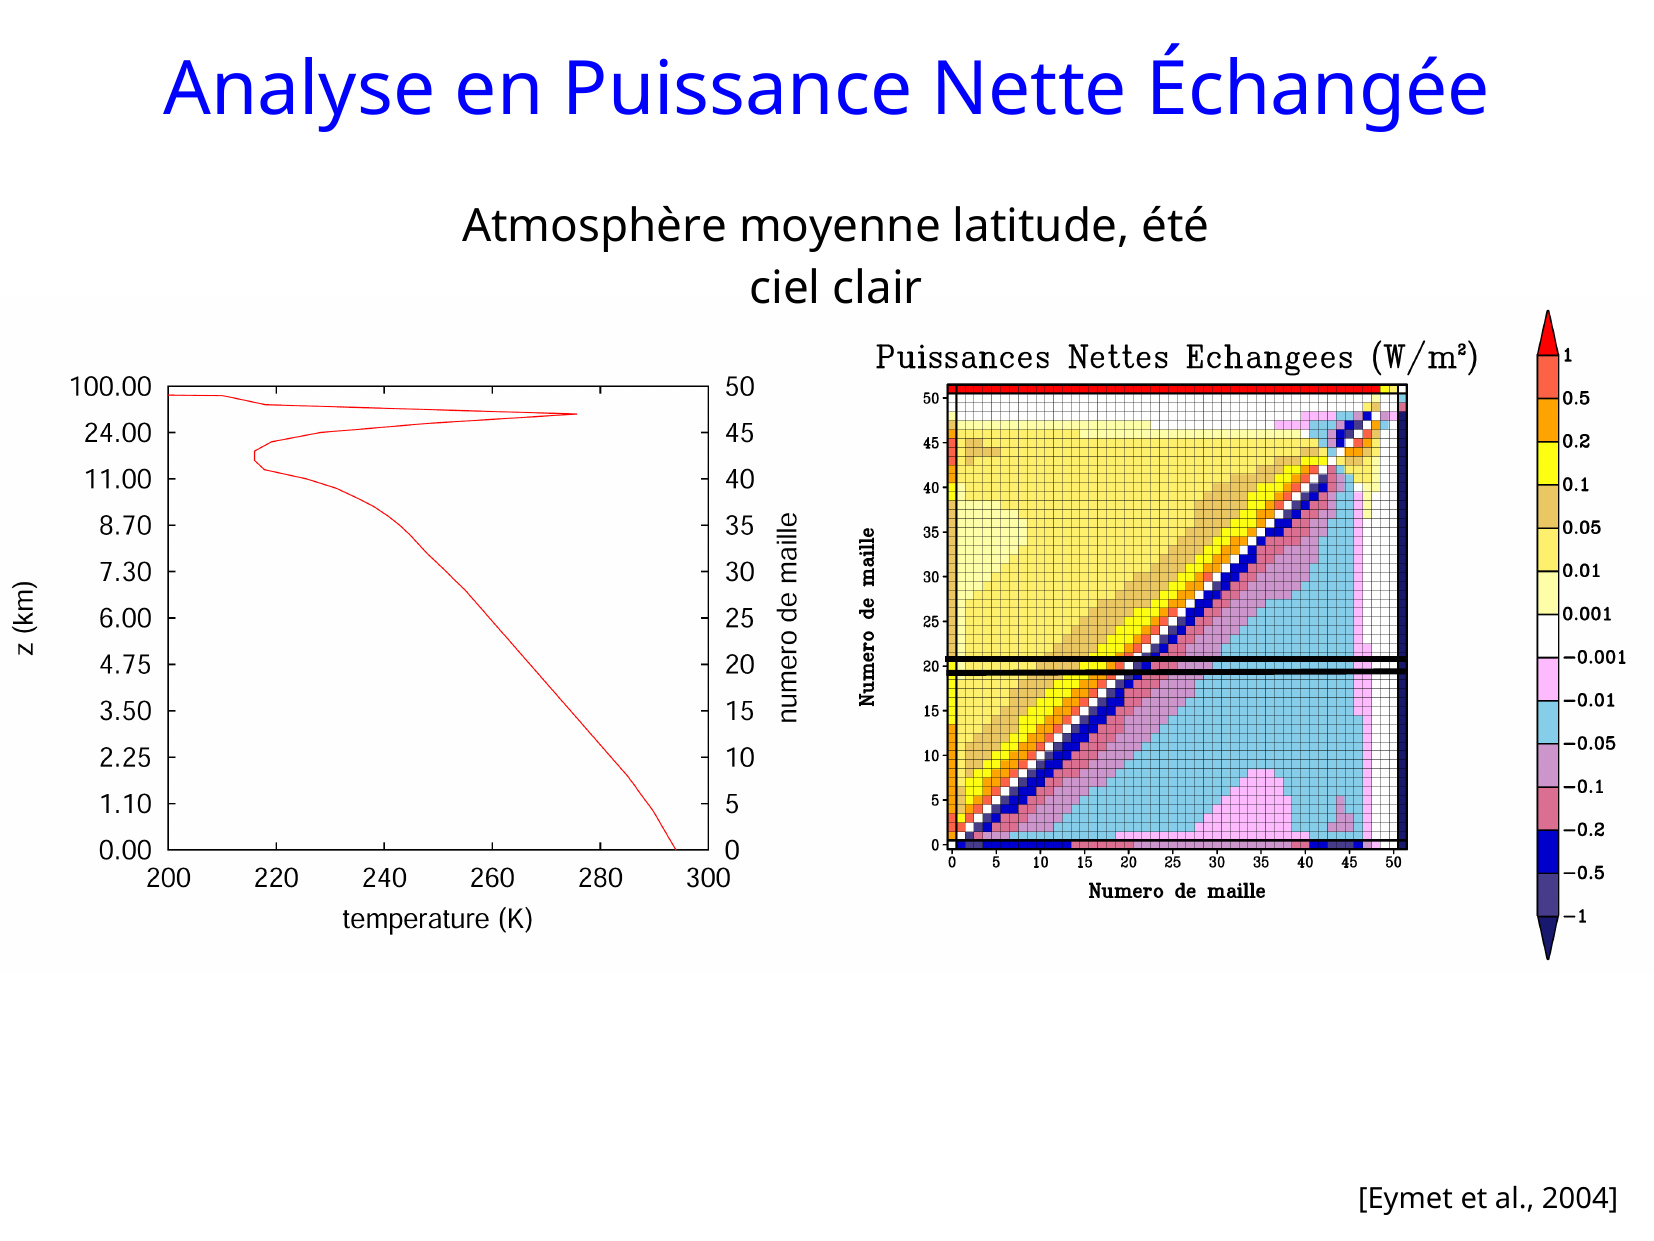

# Analyse en Puissance Nette Échangée
Atmosphère moyenne latitude, été
ciel clair
[Eymet et al., 2004]